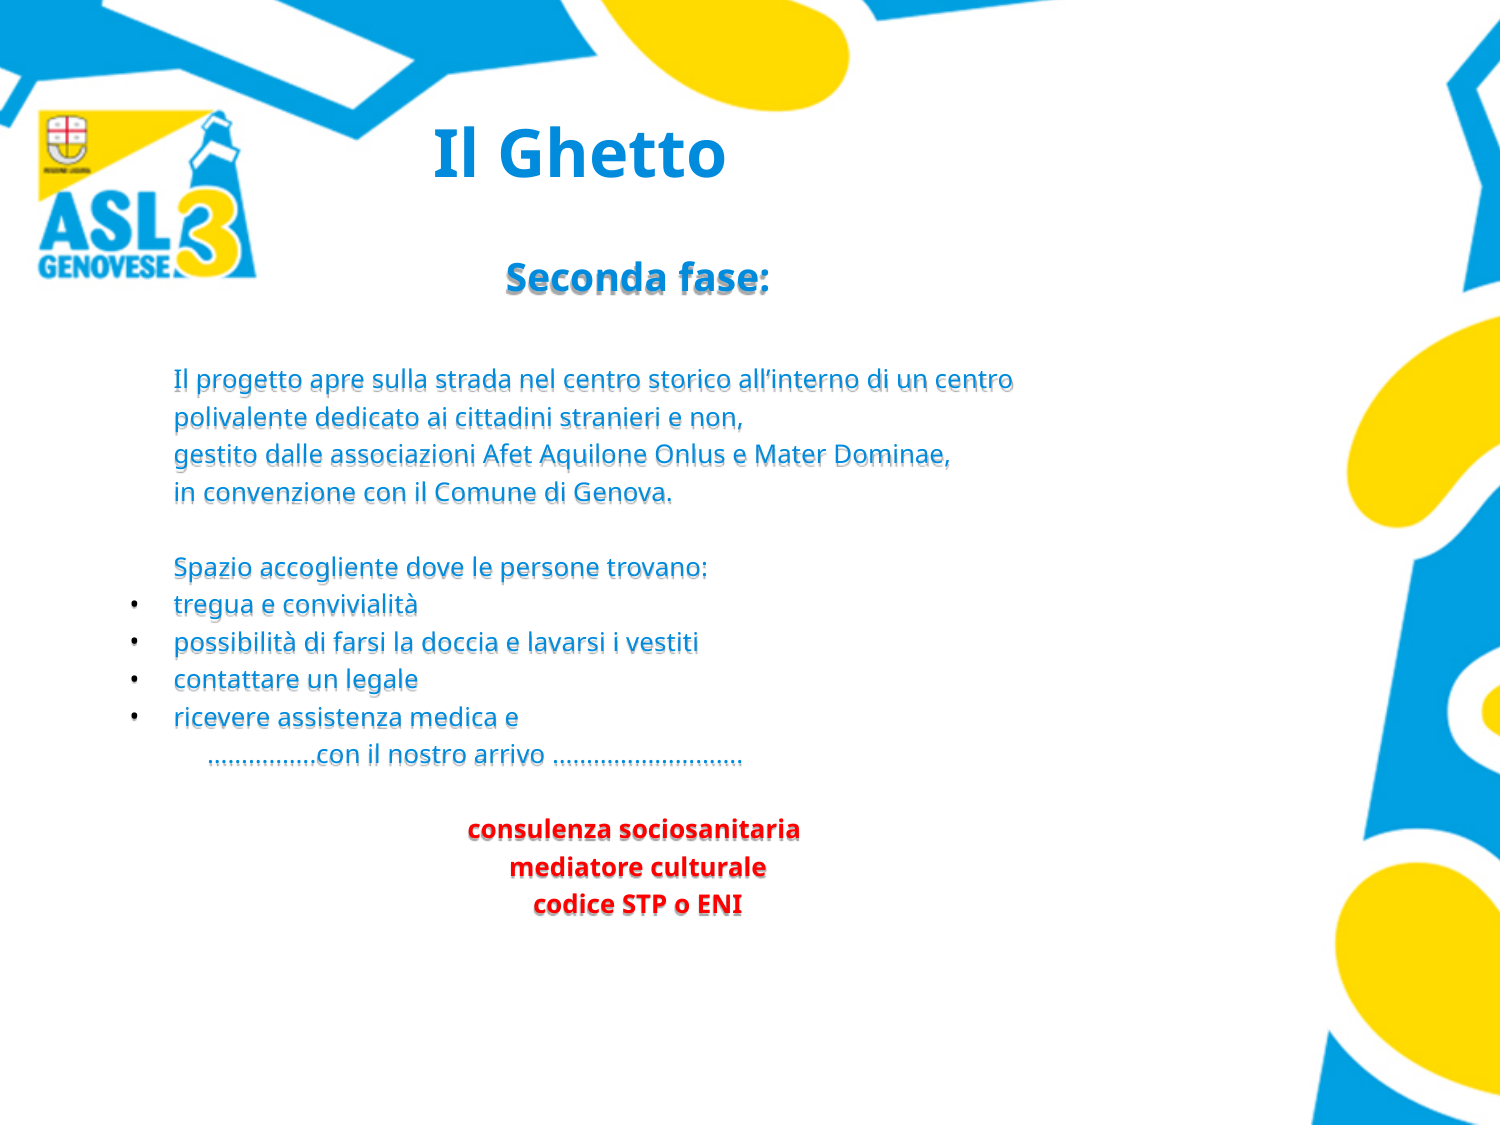

Il Ghetto
# Seconda fase:
Il progetto apre sulla strada nel centro storico all’interno di un centro
polivalente dedicato ai cittadini stranieri e non,
gestito dalle associazioni Afet Aquilone Onlus e Mater Dominae,
in convenzione con il Comune di Genova.
Spazio accogliente dove le persone trovano:
tregua e convivialità
possibilità di farsi la doccia e lavarsi i vestiti
contattare un legale
ricevere assistenza medica e
 …………….con il nostro arrivo ……………………….
consulenza sociosanitaria
mediatore culturale
codice STP o ENI